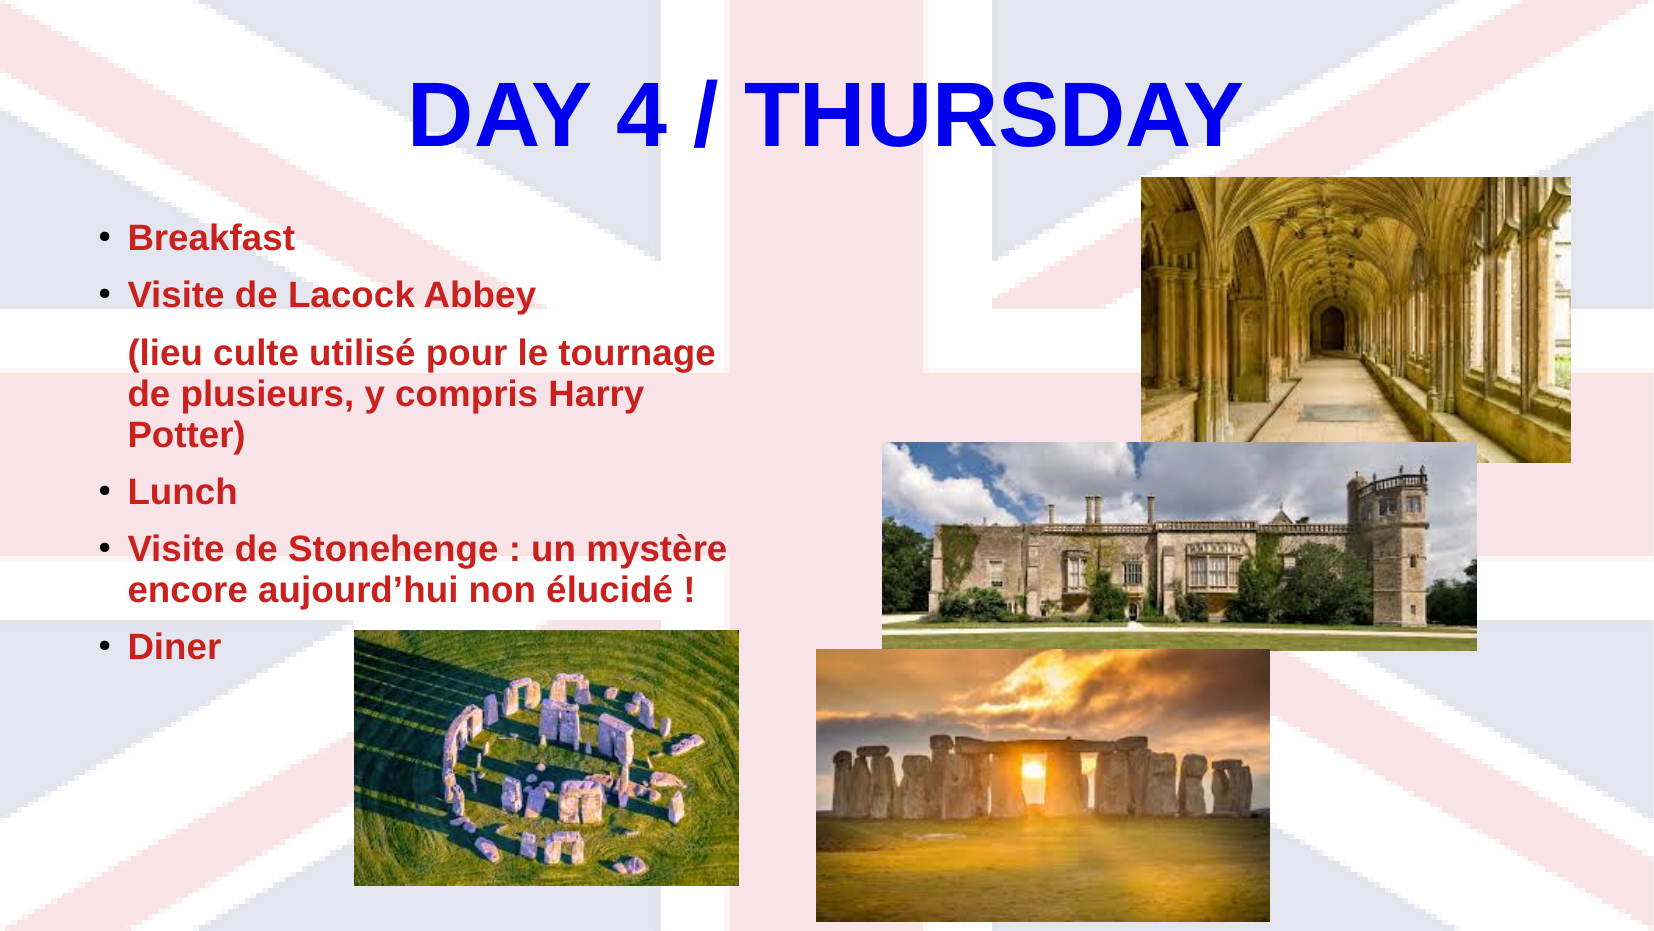

# DAY 4 / THURSDAY
Breakfast
Visite de Lacock Abbey
(lieu culte utilisé pour le tournage de plusieurs, y compris Harry Potter)
Lunch
Visite de Stonehenge : un mystère encore aujourd’hui non élucidé !
Diner